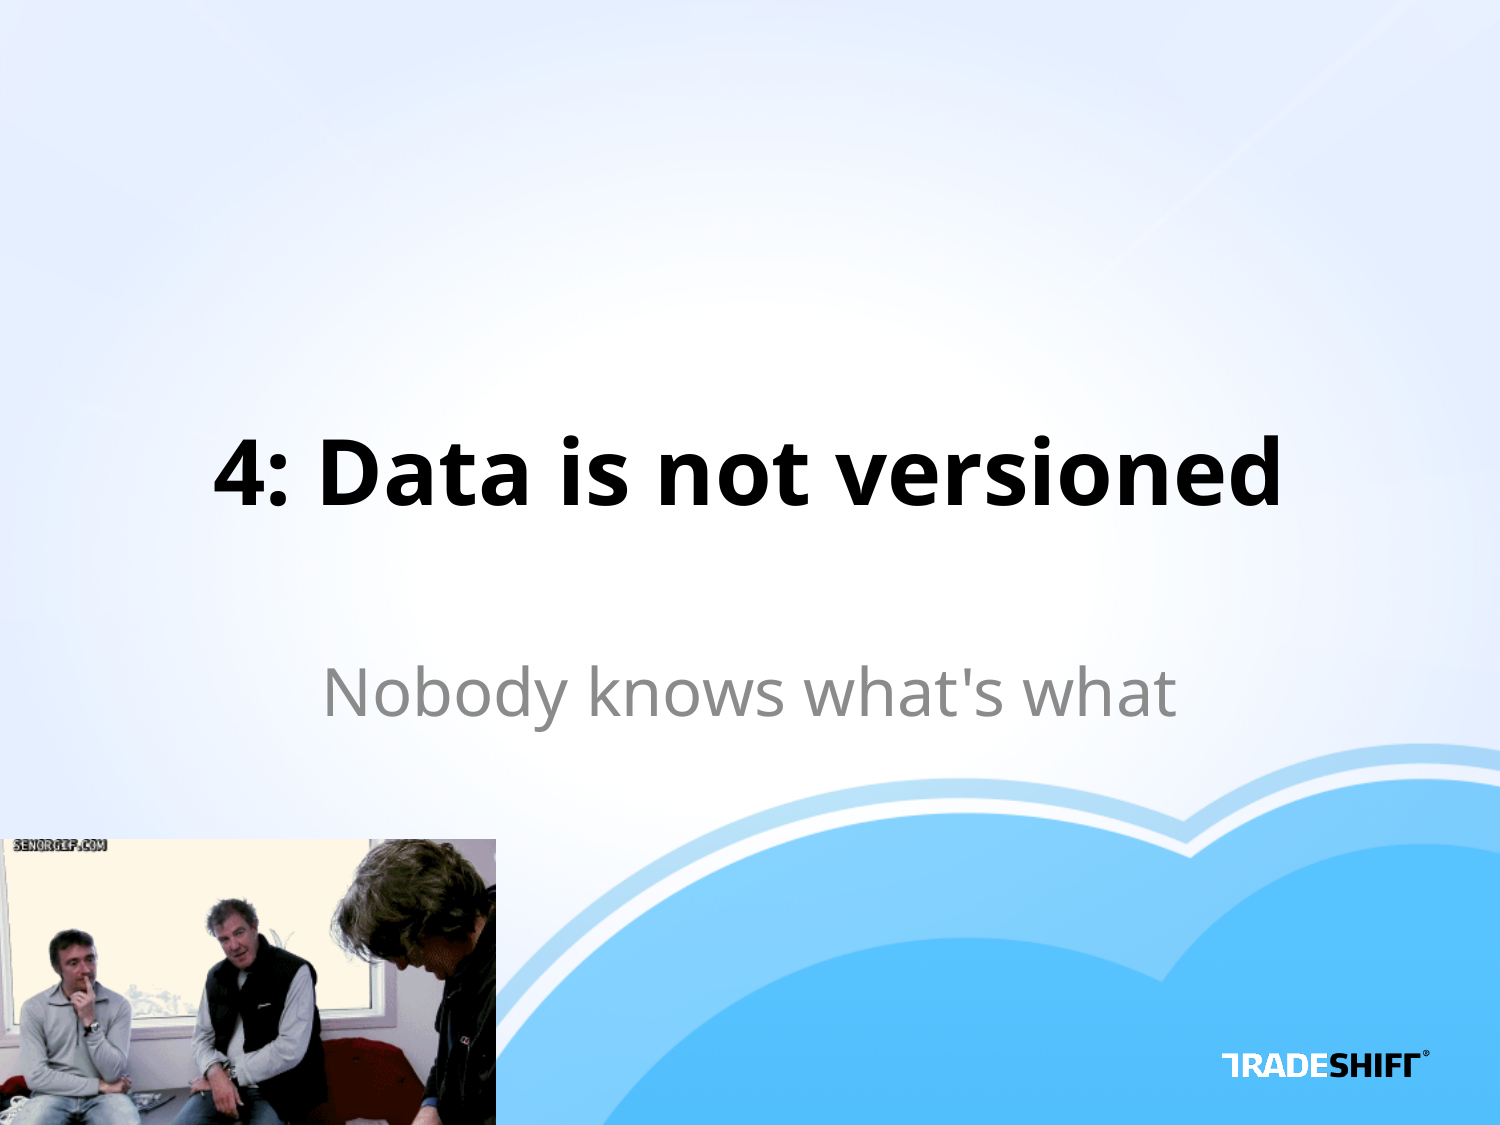

# 4: Data is not versioned
Nobody knows what's what